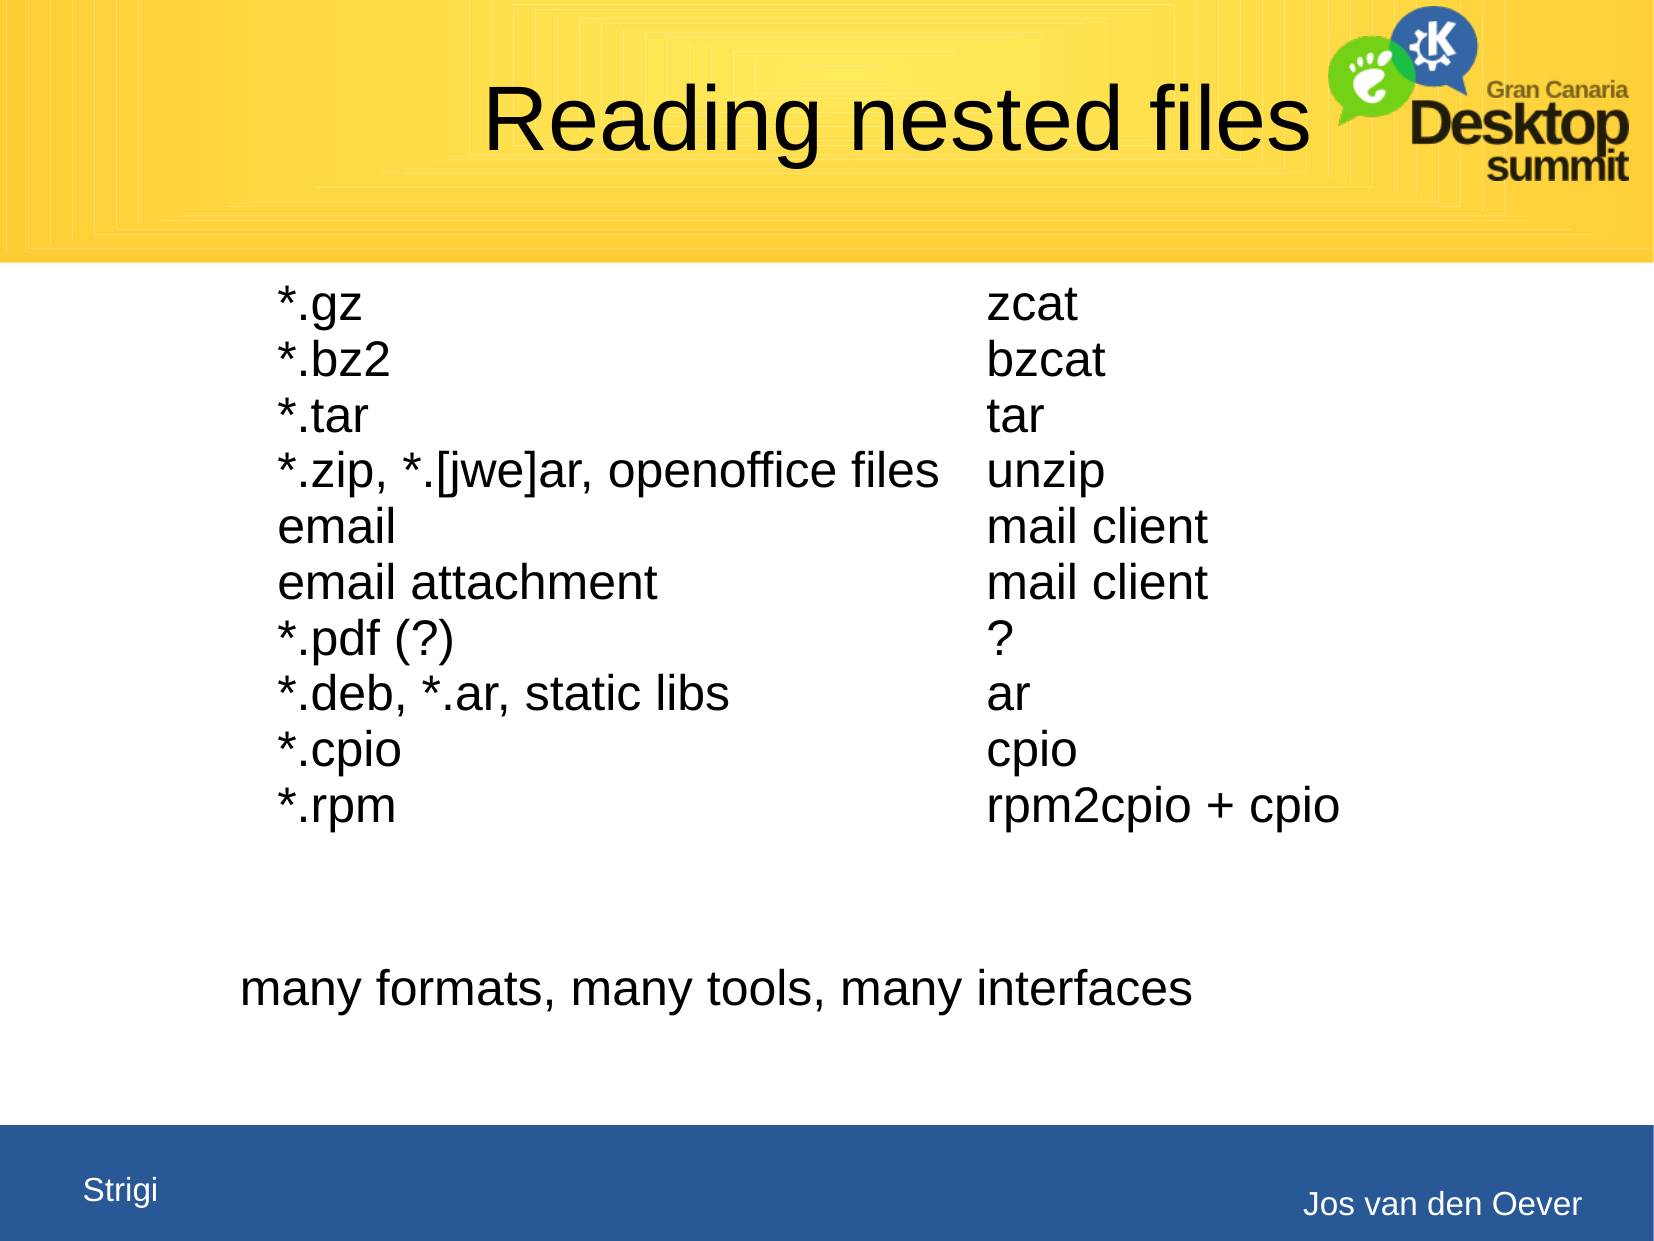

# Reading nested files
*.gz	zcat
*.bz2	bzcat
*.tar	tar
*.zip, *.[jwe]ar, openoffice files	unzip
email	mail client
email attachment	mail client
*.pdf (?)	?
*.deb, *.ar, static libs	ar
*.cpio	cpio
*.rpm	rpm2cpio + cpio
many formats, many tools, many interfaces